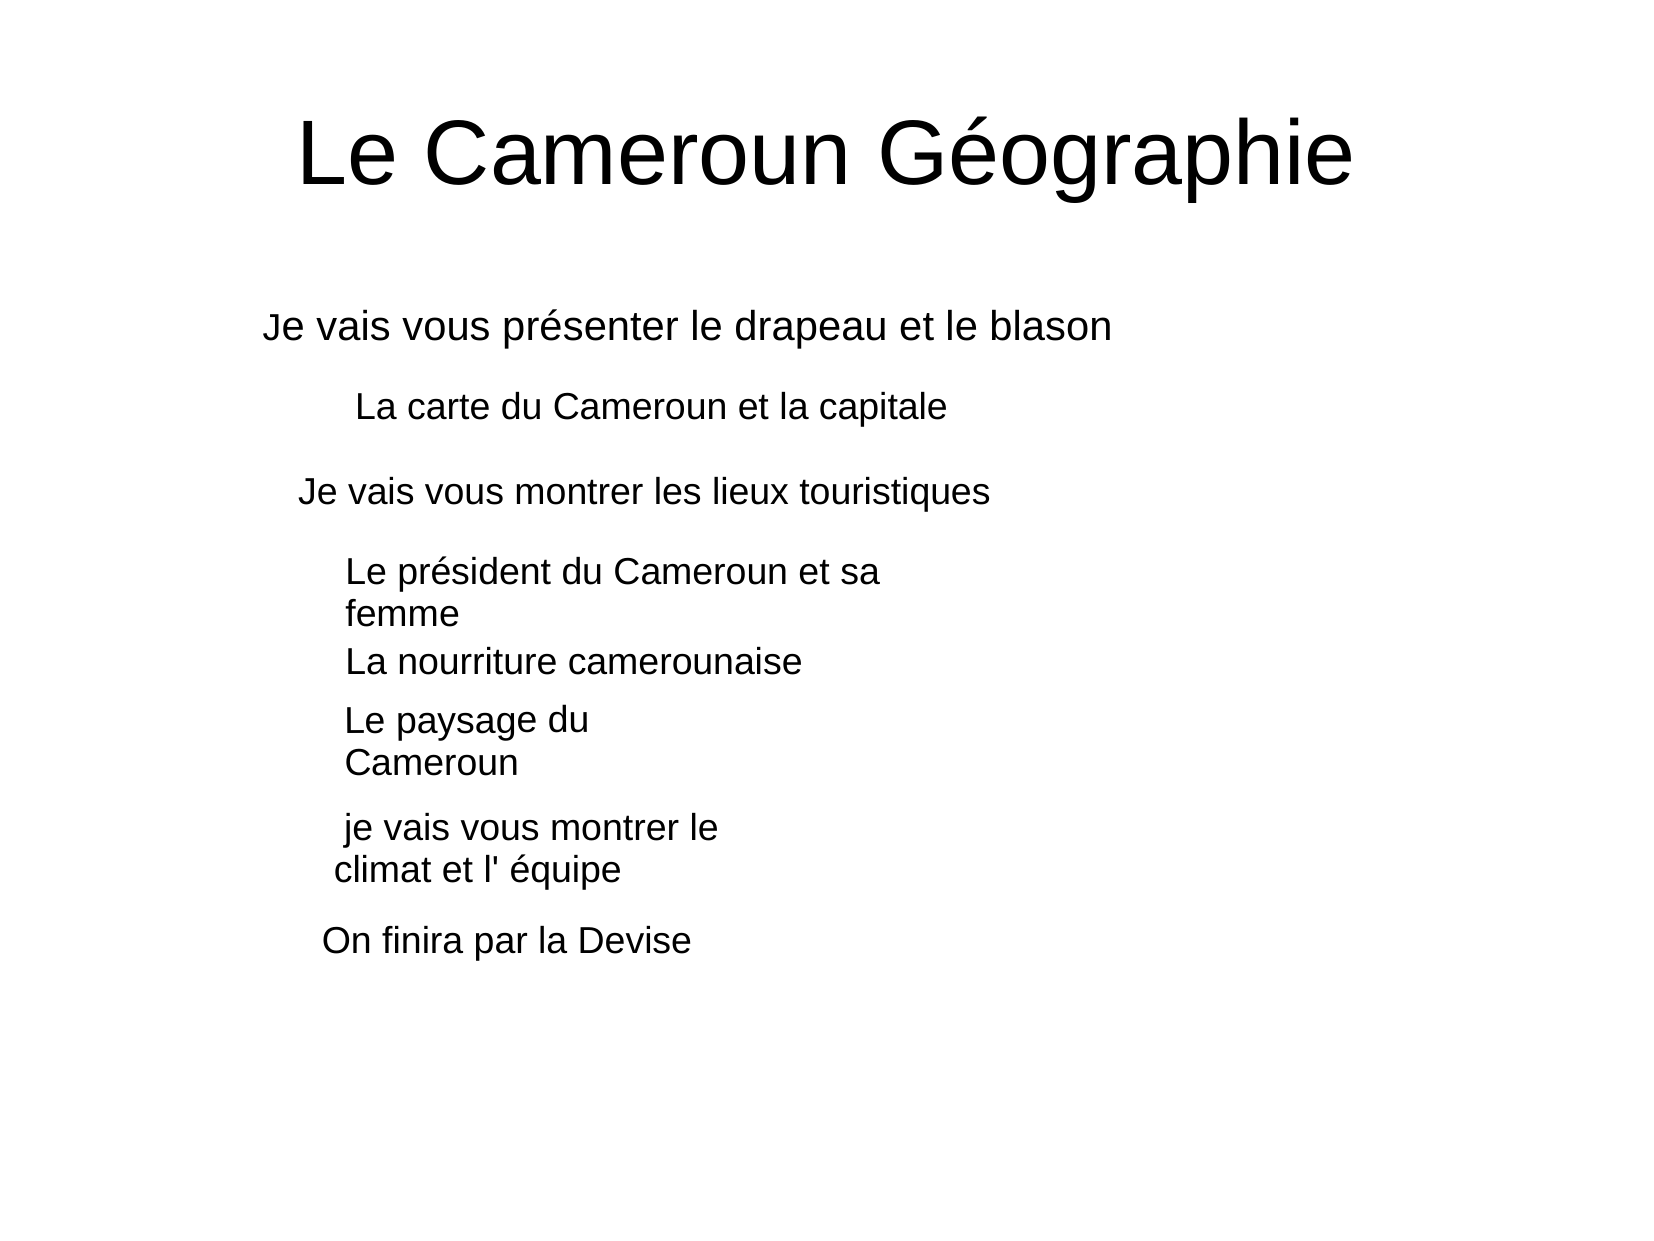

# Le Cameroun Géographie
Je vais vous présenter le drapeau et le blason
La carte du Cameroun et la capitale
Je vais vous montrer les lieux touristiques
Le président du Cameroun et sa femme
La nourriture camerounaise
Le paysage du Cameroun
 je vais vous montrer le climat et l' équipe
On finira par la Devise